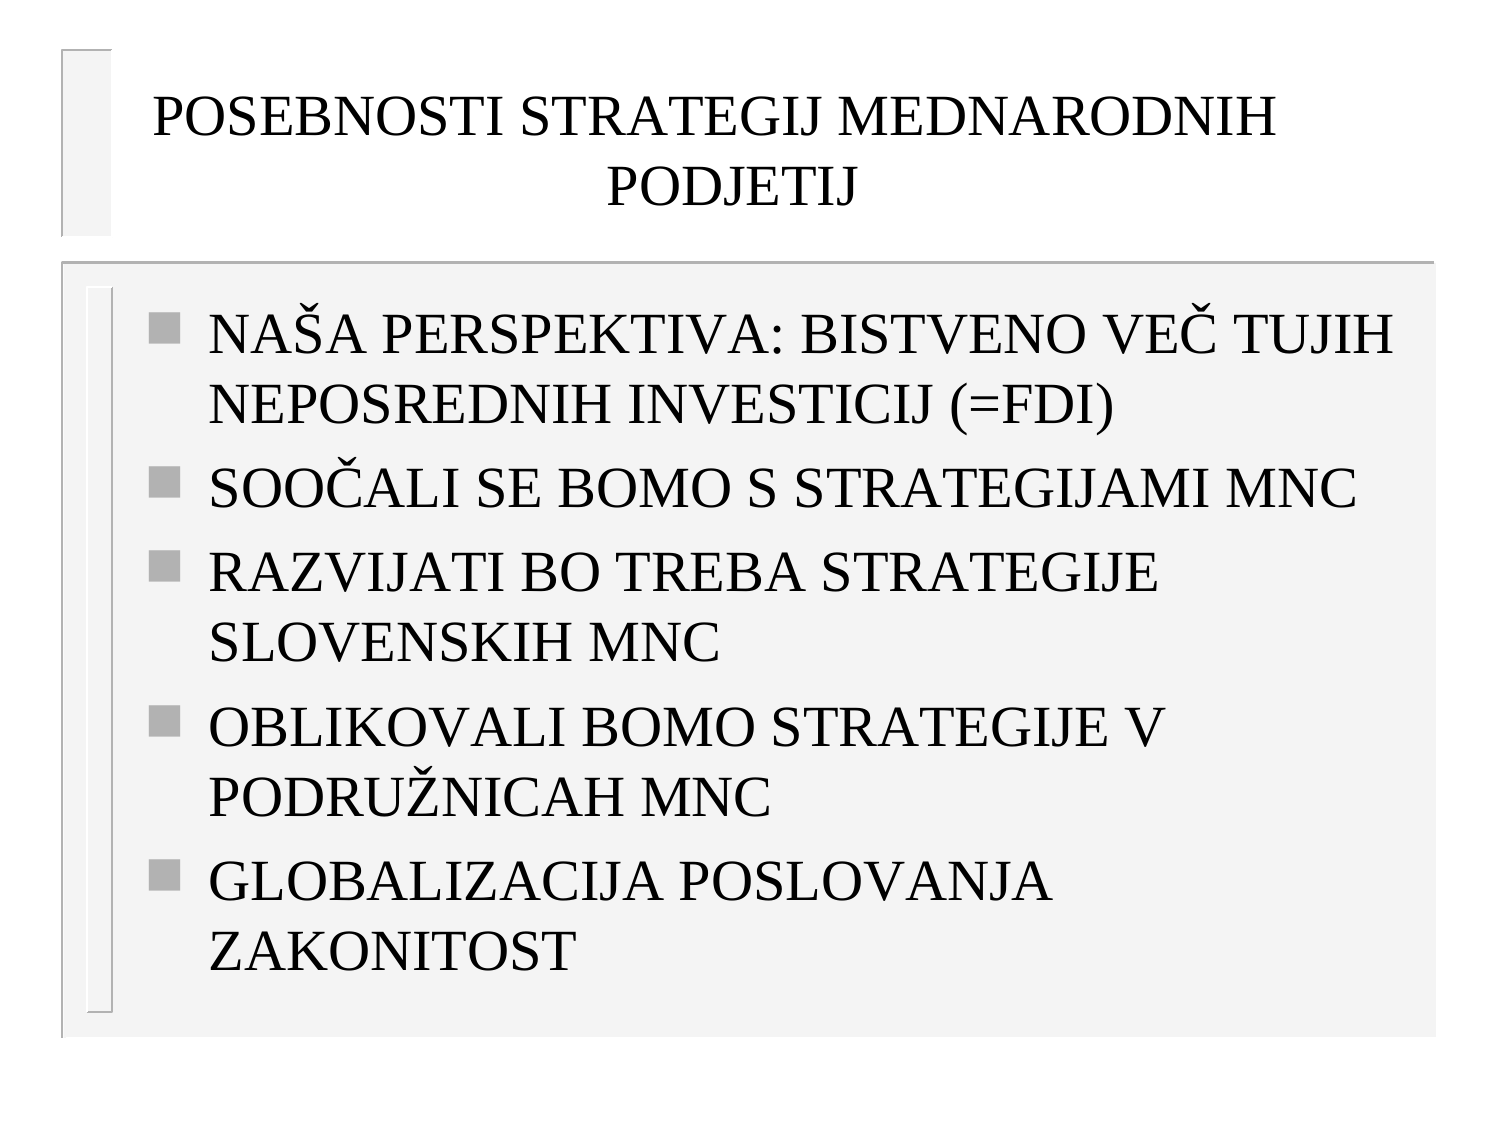

# POSEBNOSTI STRATEGIJ MEDNARODNIH PODJETIJ
NAŠA PERSPEKTIVA: BISTVENO VEČ TUJIH NEPOSREDNIH INVESTICIJ (=FDI)
SOOČALI SE BOMO S STRATEGIJAMI MNC
RAZVIJATI BO TREBA STRATEGIJE SLOVENSKIH MNC
OBLIKOVALI BOMO STRATEGIJE V PODRUŽNICAH MNC
GLOBALIZACIJA POSLOVANJA ZAKONITOST